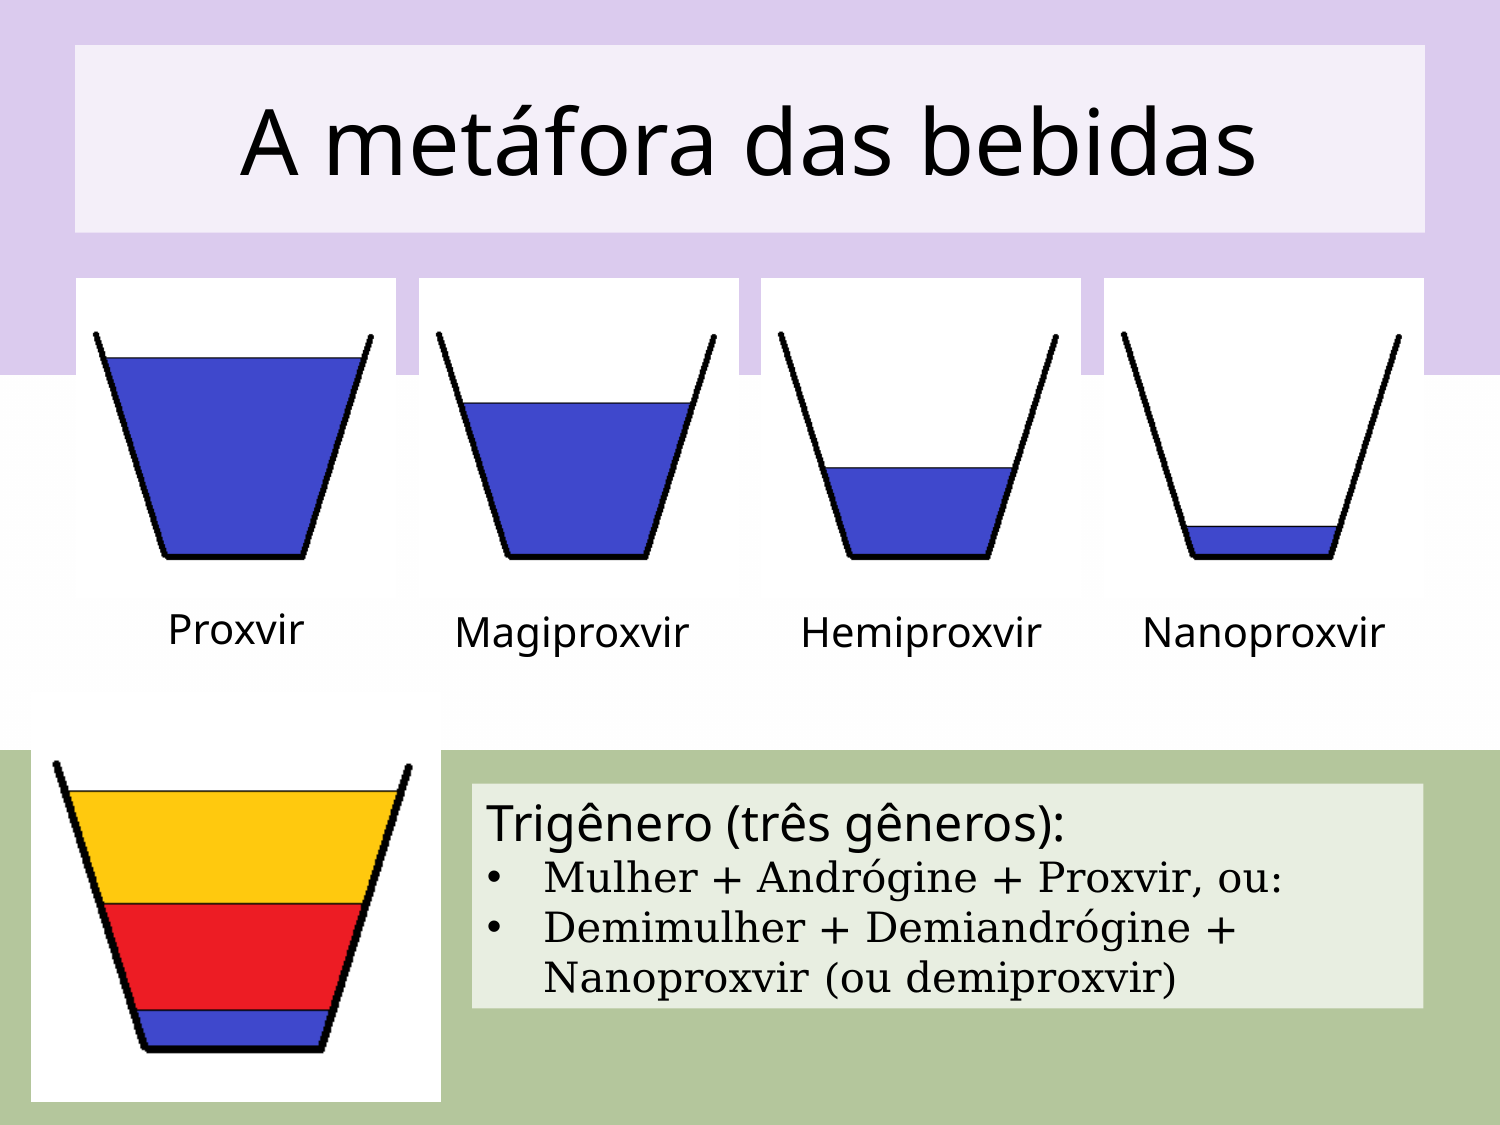

# A metáfora das bebidas
Proxvir
Magiproxvir
Hemiproxvir
Nanoproxvir
Trigênero (três gêneros):
Mulher + Andrógine + Proxvir, ou:
Demimulher + Demiandrógine + Nanoproxvir (ou demiproxvir)